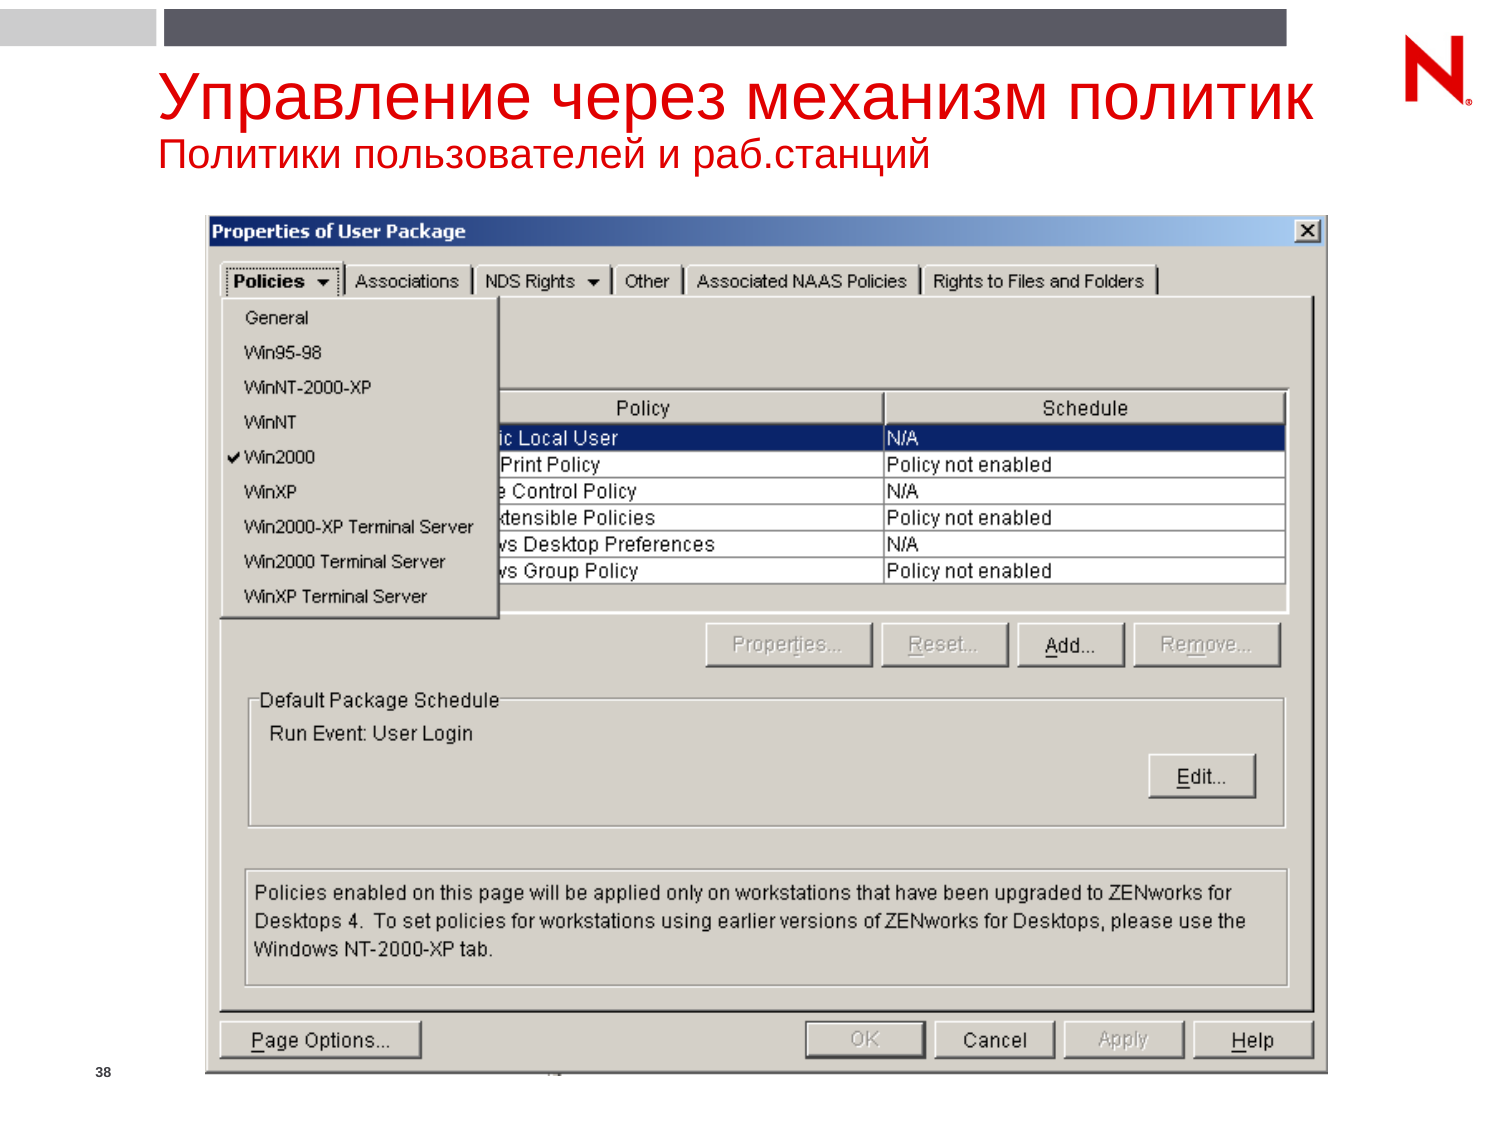

# Управление через механизм политик Политики пользователей и раб.станций